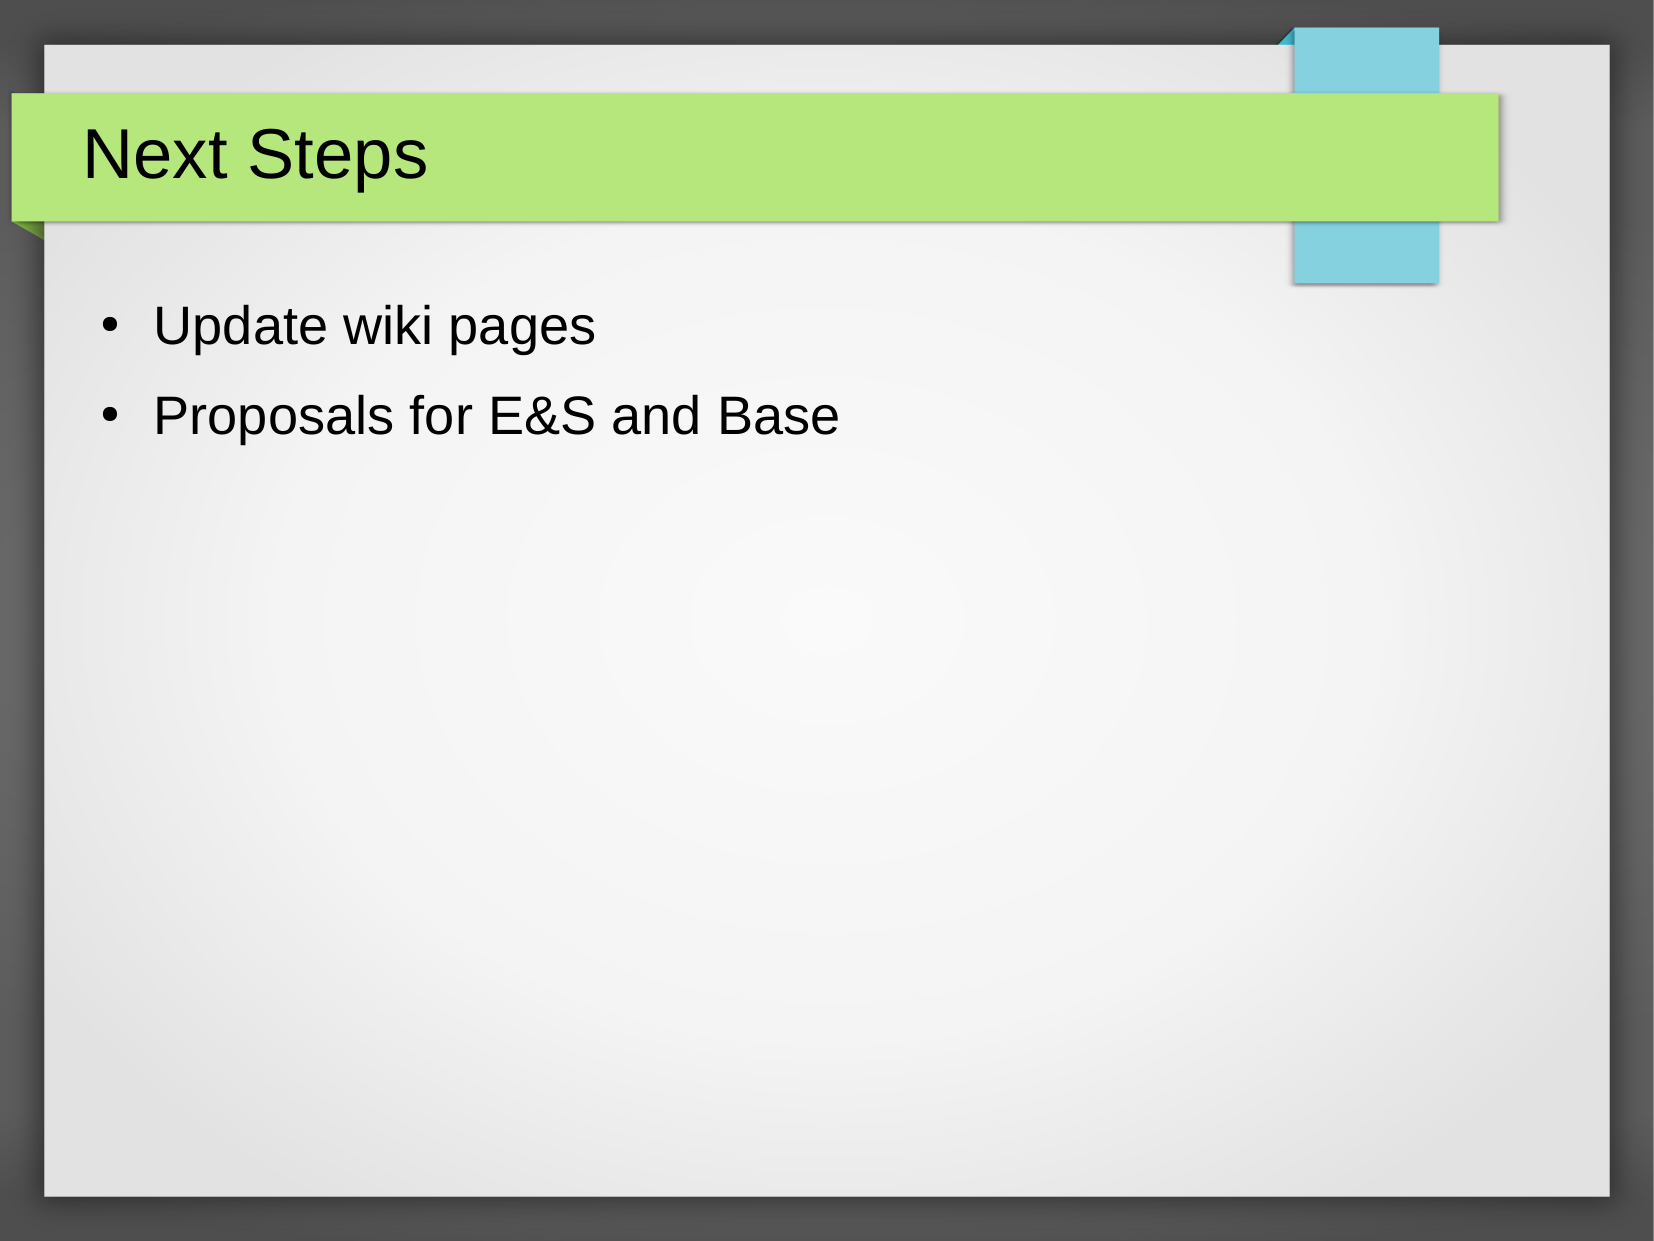

# Next Steps
Update wiki pages
Proposals for E&S and Base